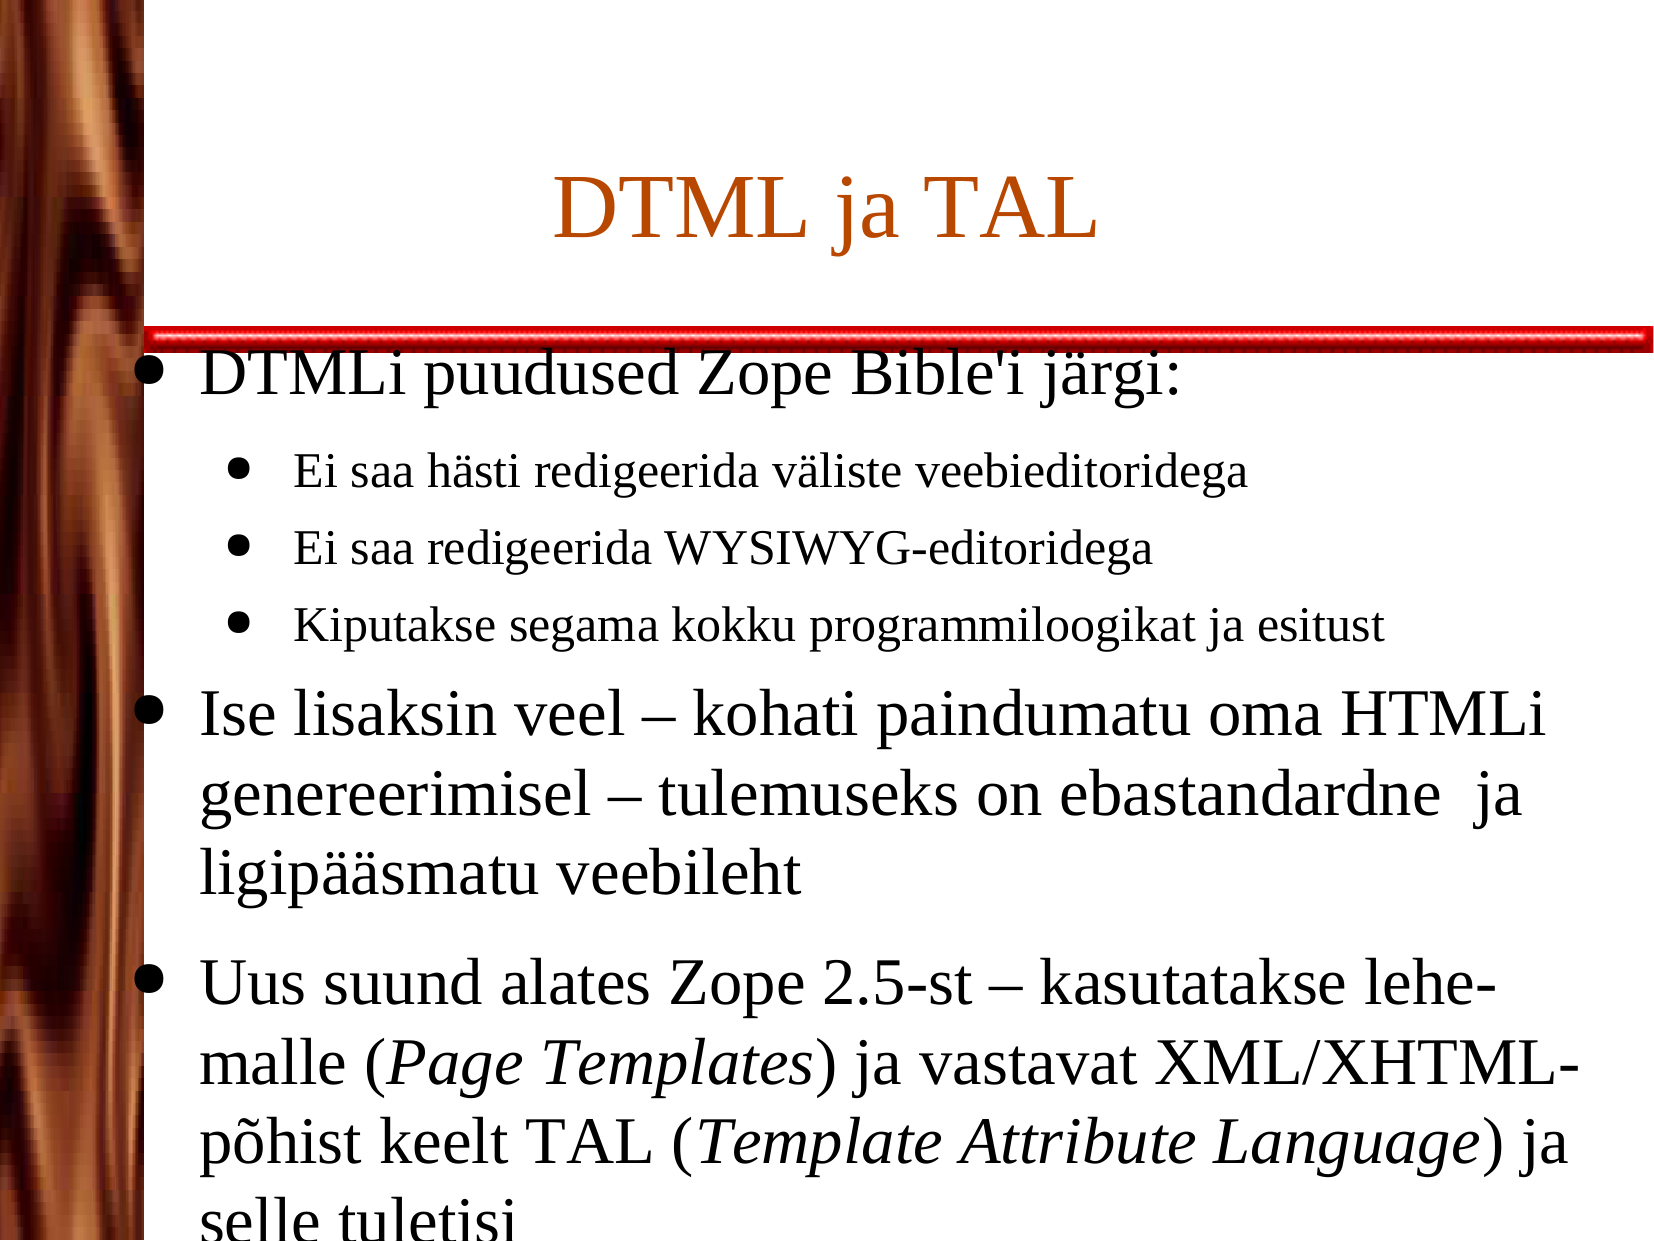

DTML ja TAL
# DTMLi puudused Zope Bible'i järgi:
Ei saa hästi redigeerida väliste veebieditoridega
Ei saa redigeerida WYSIWYG-editoridega
Kiputakse segama kokku programmiloogikat ja esitust
Ise lisaksin veel – kohati paindumatu oma HTMLi genereerimisel – tulemuseks on ebastandardne ja ligipääsmatu veebileht
Uus suund alates Zope 2.5-st – kasutatakse lehe-malle (Page Templates) ja vastavat XML/XHTML-põhist keelt TAL (Template Attribute Language) ja selle tuletisi